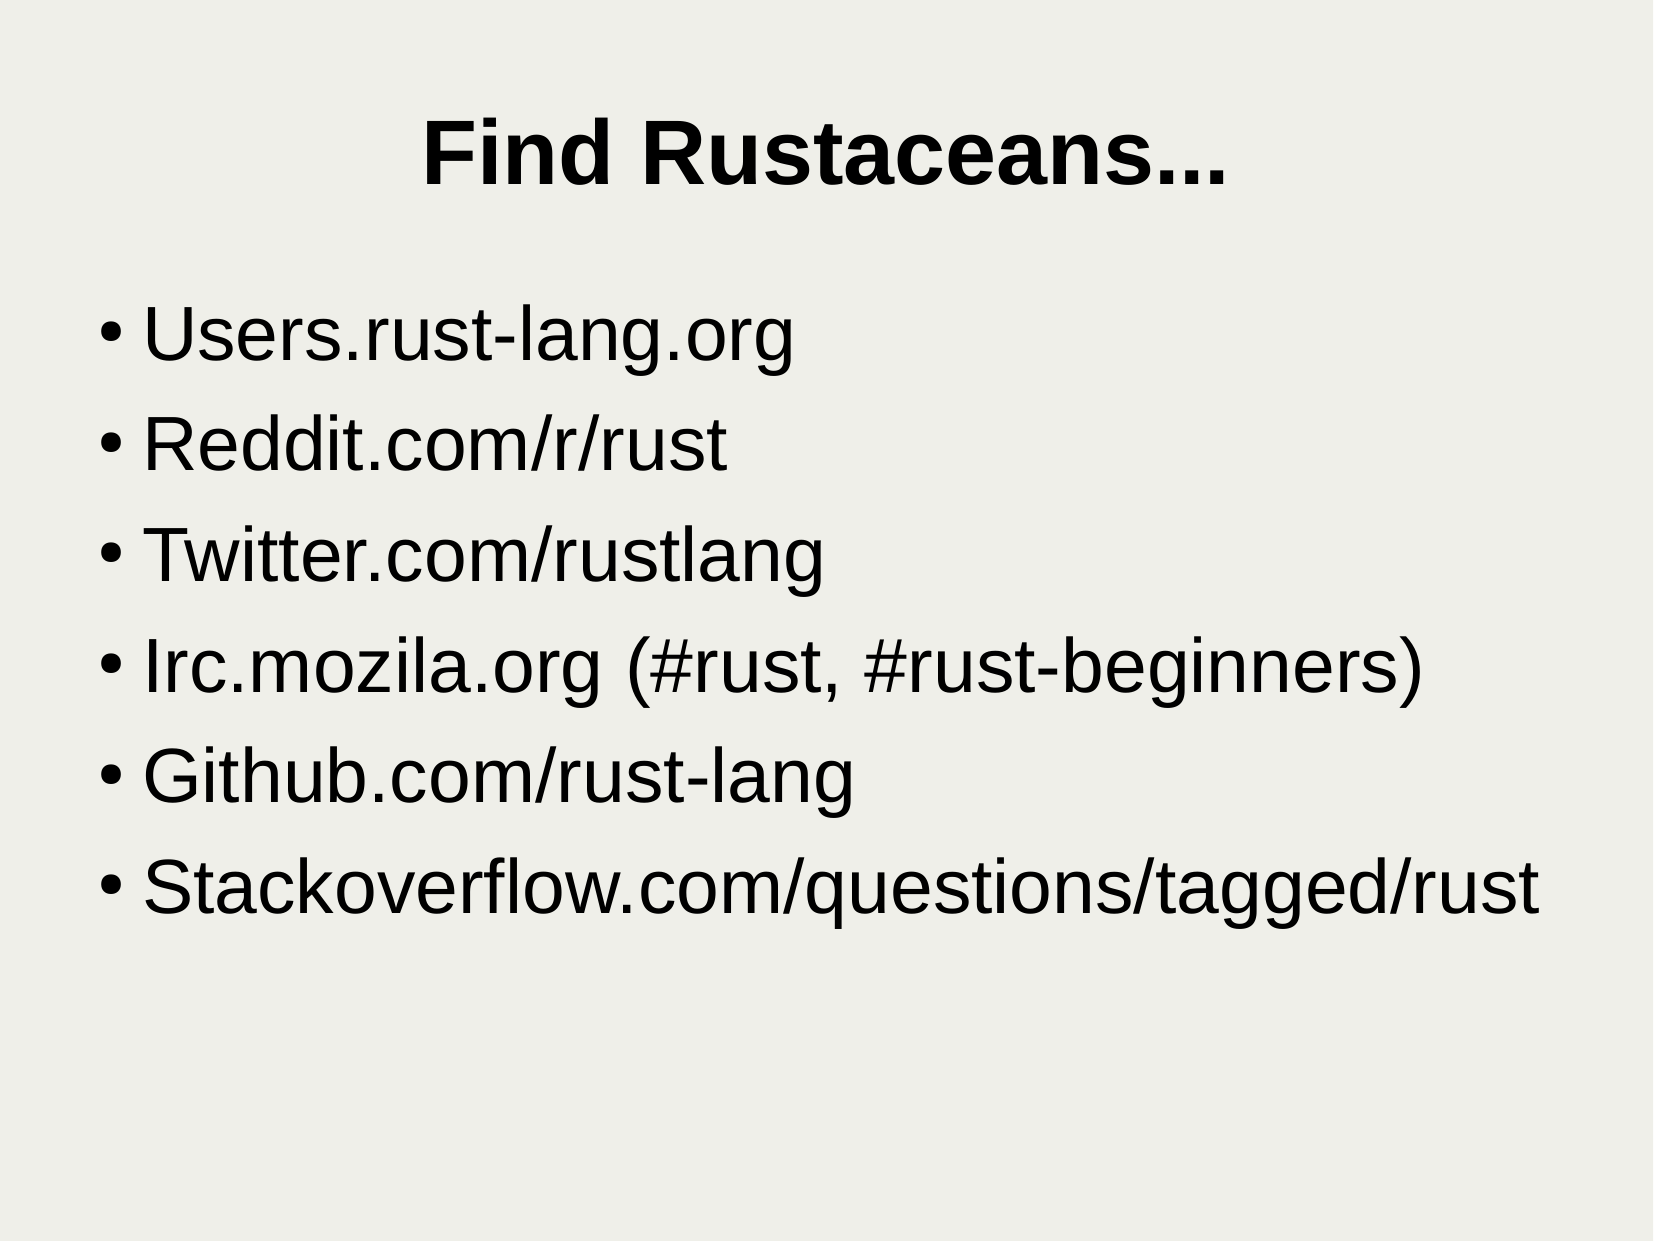

# Find Rustaceans...
Users.rust-lang.org
Reddit.com/r/rust
Twitter.com/rustlang
Irc.mozila.org (#rust, #rust-beginners)
Github.com/rust-lang
Stackoverflow.com/questions/tagged/rust